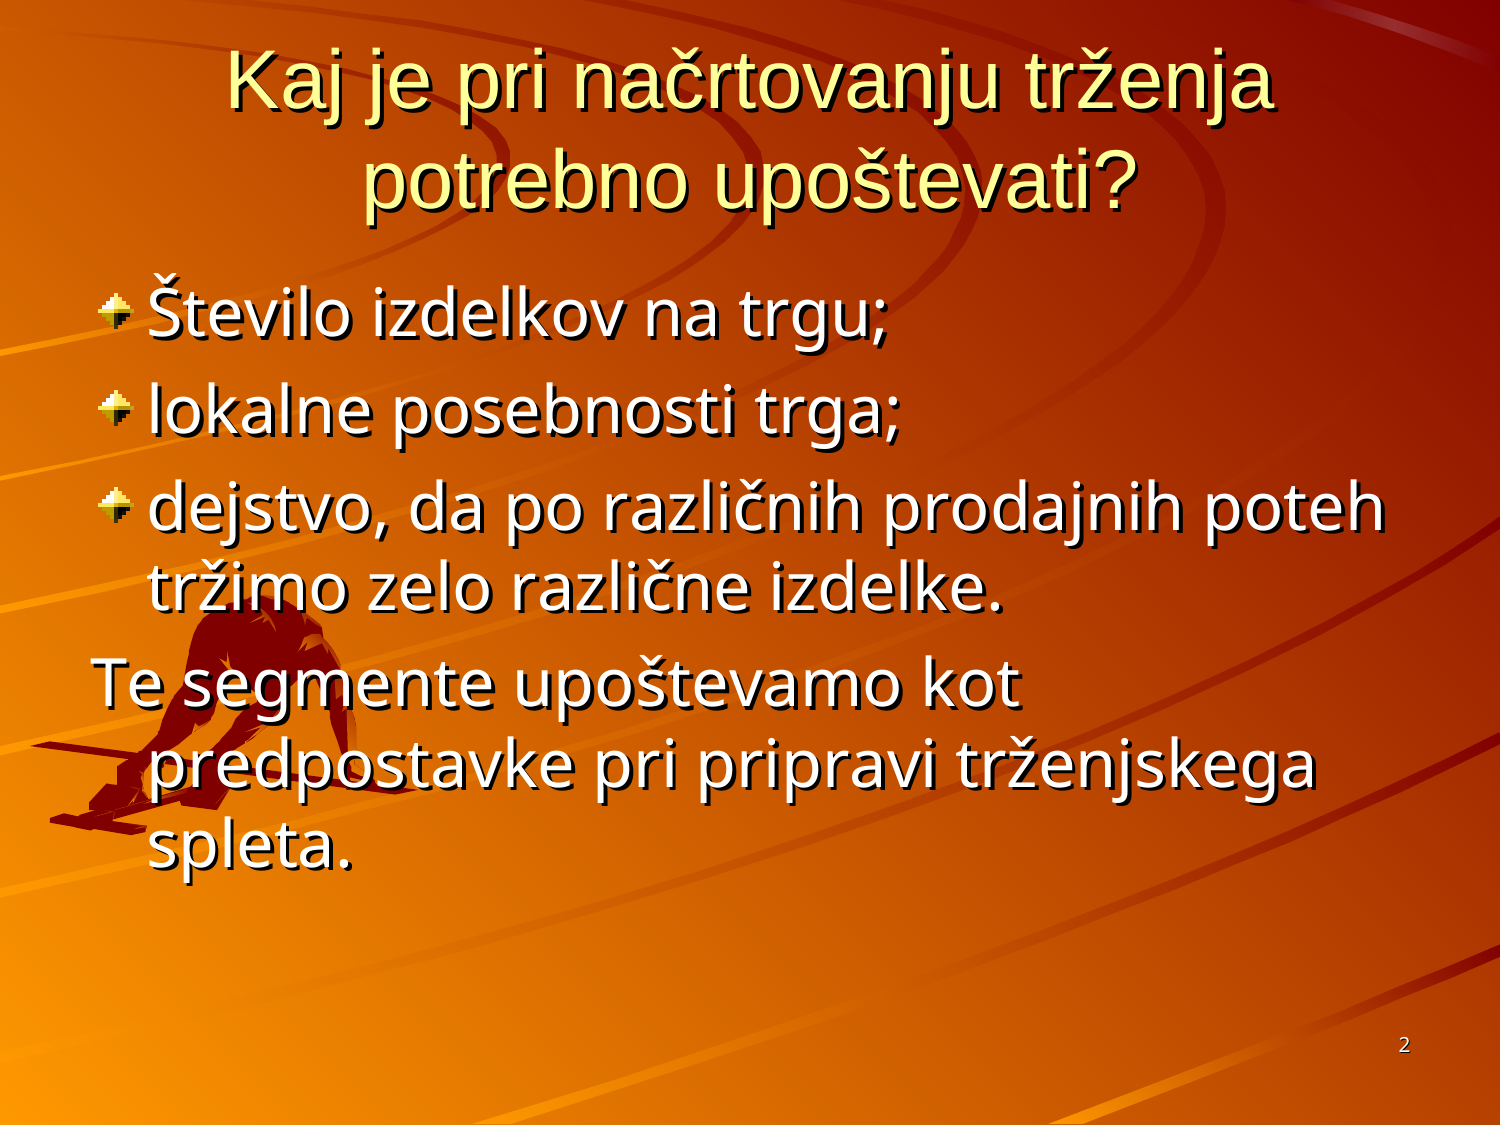

# Kaj je pri načrtovanju trženja potrebno upoštevati?
Število izdelkov na trgu;
lokalne posebnosti trga;
dejstvo, da po različnih prodajnih poteh tržimo zelo različne izdelke.
Te segmente upoštevamo kot predpostavke pri pripravi trženjskega spleta.